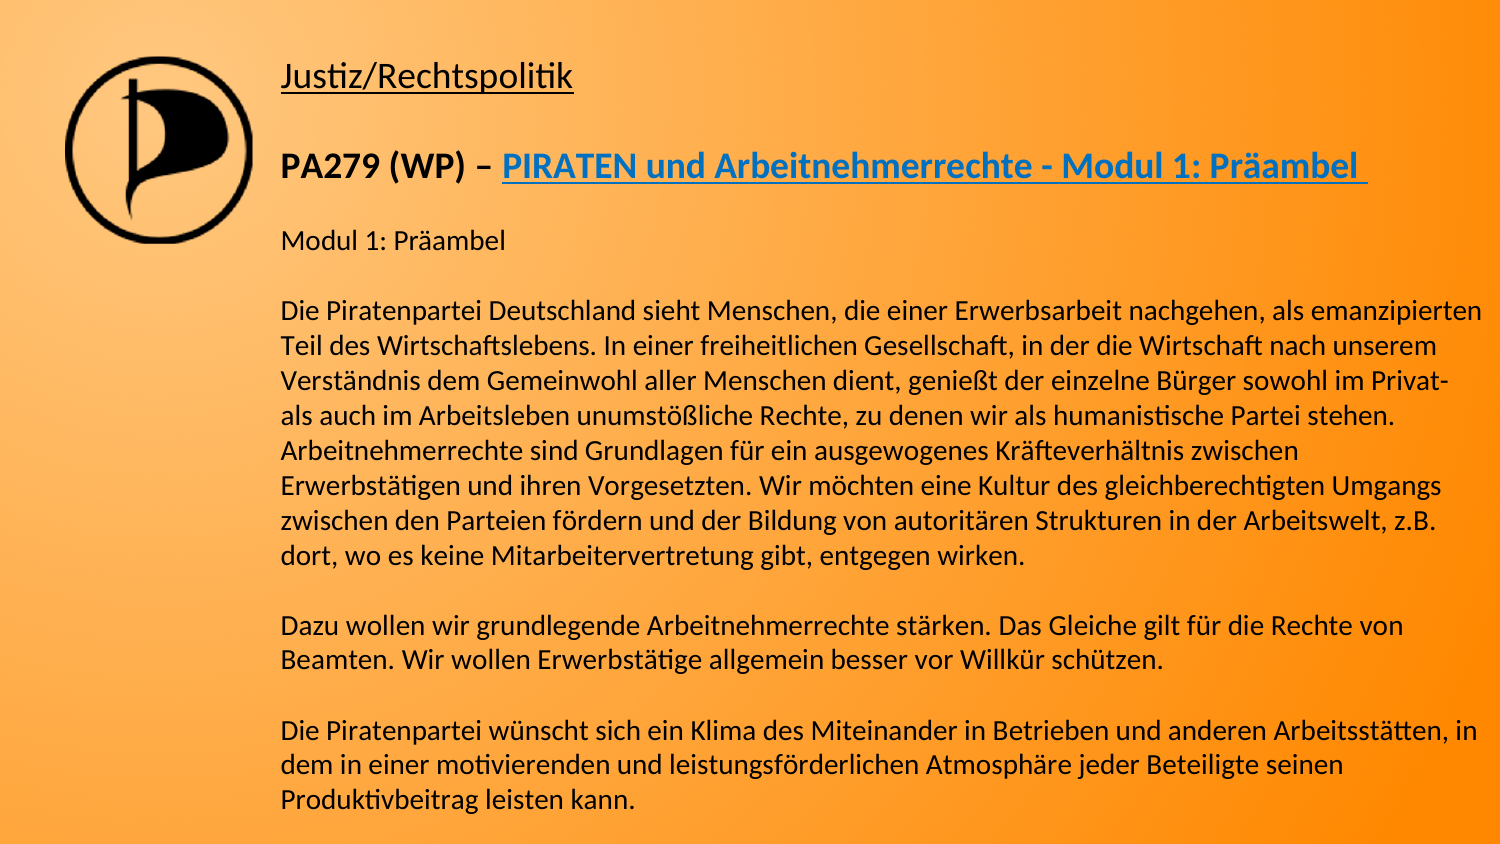

Justiz/Rechtspolitik
PA279 (WP) – PIRATEN und Arbeitnehmerrechte - Modul 1: Präambel
Modul 1: Präambel
Die Piratenpartei Deutschland sieht Menschen, die einer Erwerbsarbeit nachgehen, als emanzipierten Teil des Wirtschaftslebens. In einer freiheitlichen Gesellschaft, in der die Wirtschaft nach unserem Verständnis dem Gemeinwohl aller Menschen dient, genießt der einzelne Bürger sowohl im Privat- als auch im Arbeitsleben unumstößliche Rechte, zu denen wir als humanistische Partei stehen. Arbeitnehmerrechte sind Grundlagen für ein ausgewogenes Kräfteverhältnis zwischen Erwerbstätigen und ihren Vorgesetzten. Wir möchten eine Kultur des gleichberechtigten Umgangs zwischen den Parteien fördern und der Bildung von autoritären Strukturen in der Arbeitswelt, z.B. dort, wo es keine Mitarbeitervertretung gibt, entgegen wirken.
Dazu wollen wir grundlegende Arbeitnehmerrechte stärken. Das Gleiche gilt für die Rechte von Beamten. Wir wollen Erwerbstätige allgemein besser vor Willkür schützen.
Die Piratenpartei wünscht sich ein Klima des Miteinander in Betrieben und anderen Arbeitsstätten, in dem in einer motivierenden und leistungsförderlichen Atmosphäre jeder Beteiligte seinen Produktivbeitrag leisten kann.